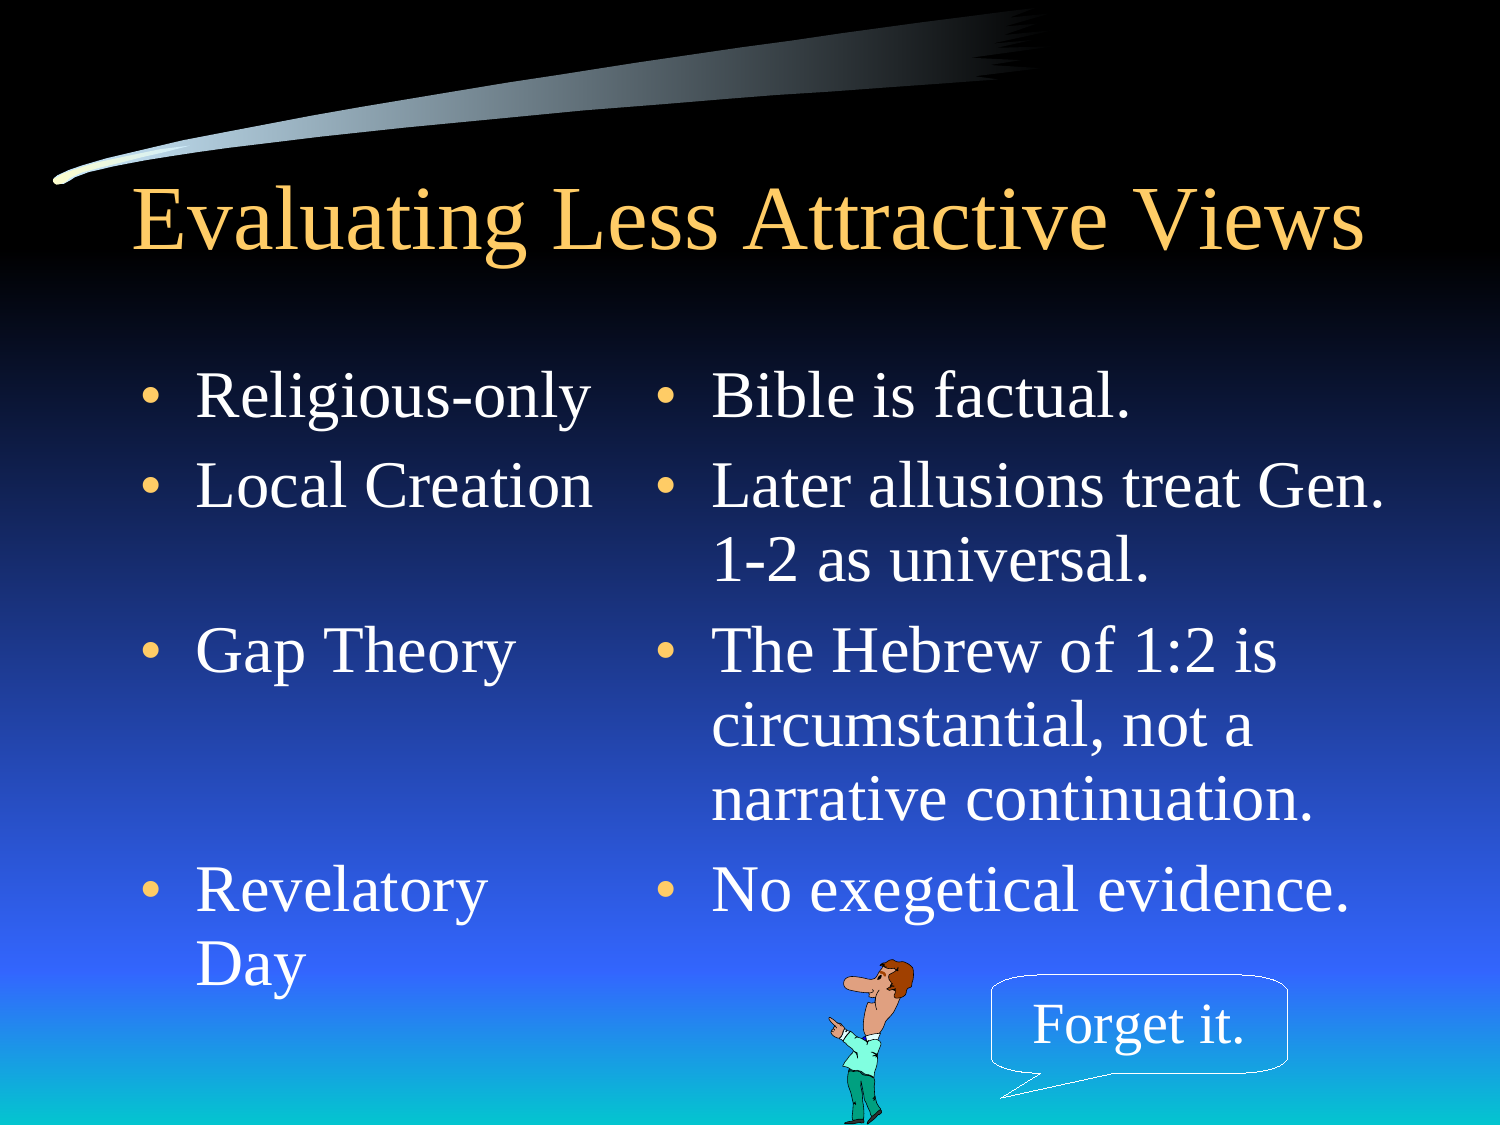

# Evaluating Less Attractive Views
Religious-only
Local Creation
Gap Theory
Revelatory Day
Bible is factual.
Later allusions treat Gen. 1-2 as universal.
The Hebrew of 1:2 is circumstantial, not a narrative continuation.
No exegetical evidence.
Forget it.